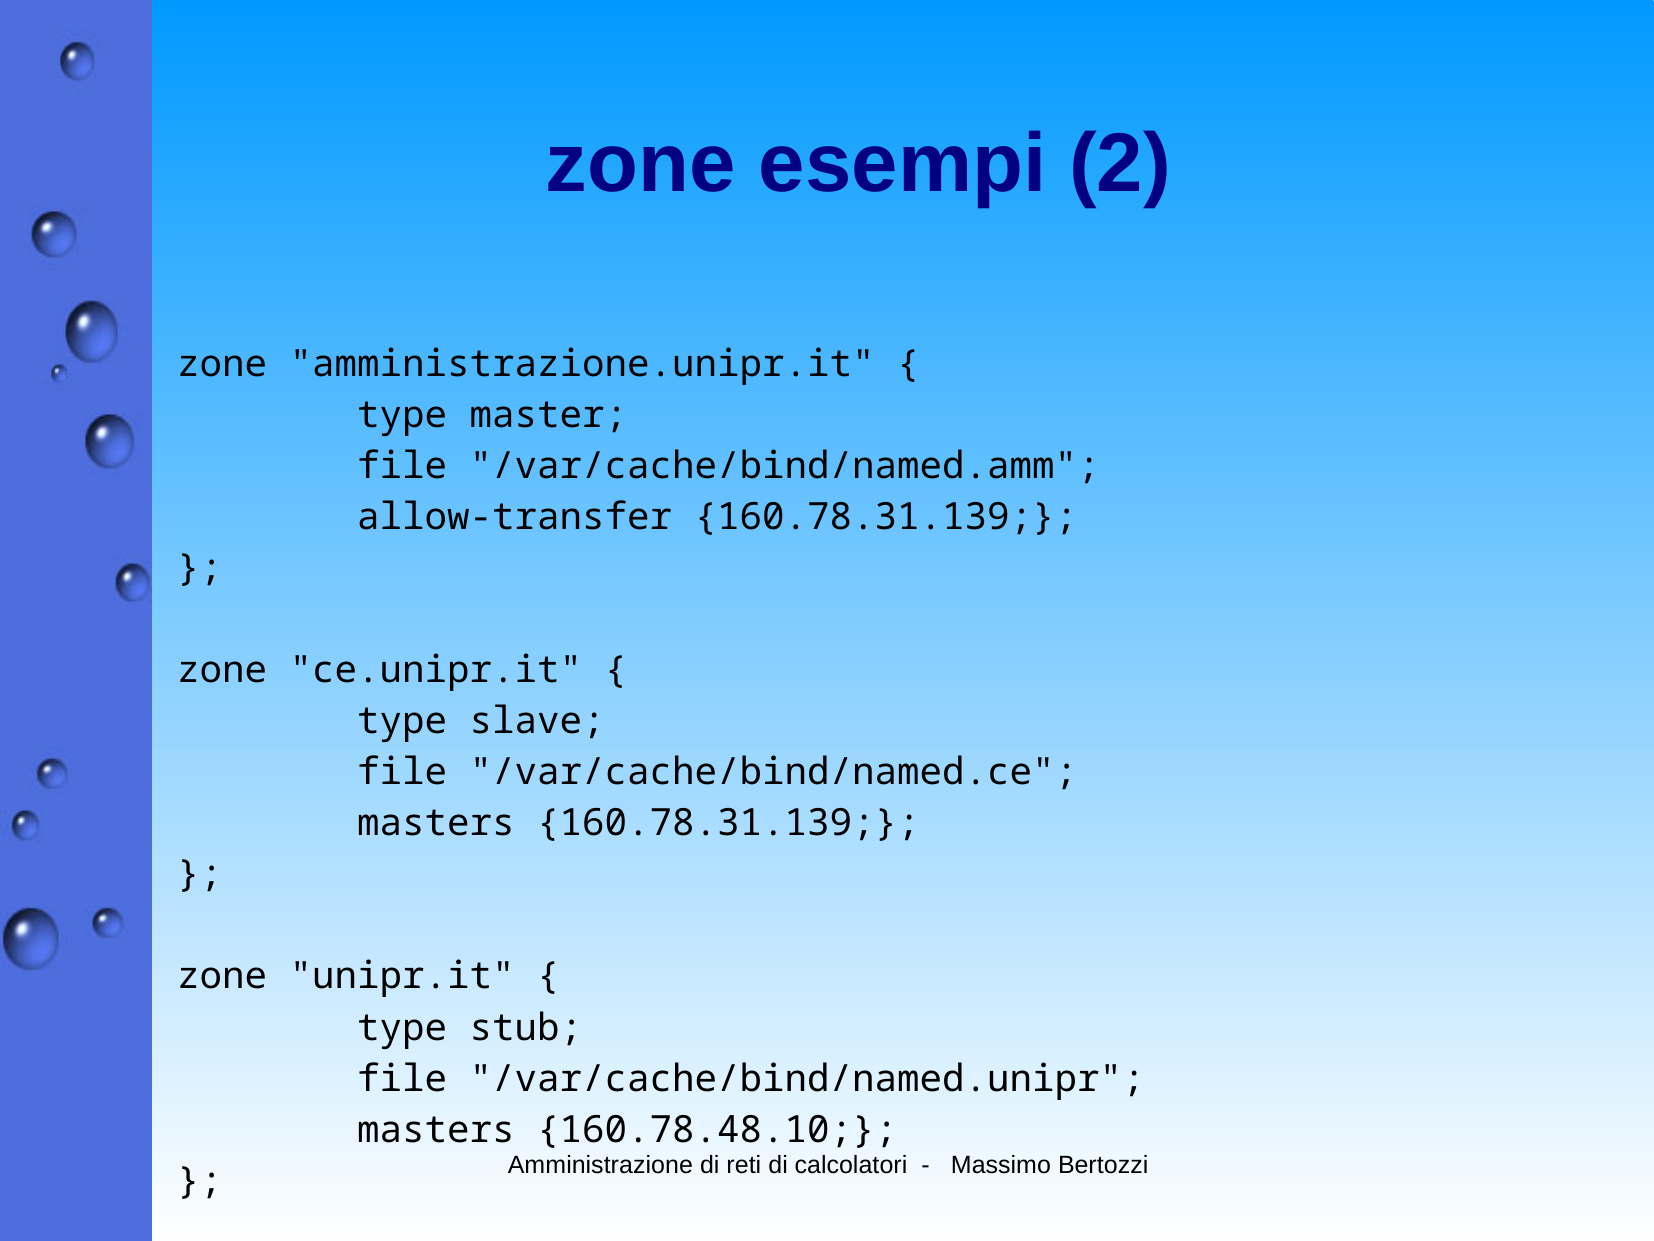

# zone esempi (2)
zone "amministrazione.unipr.it" {
 type master;
 file "/var/cache/bind/named.amm";
 allow-transfer {160.78.31.139;};
};
zone "ce.unipr.it" {
 type slave;
 file "/var/cache/bind/named.ce";
 masters {160.78.31.139;};
};
zone "unipr.it" {
 type stub;
 file "/var/cache/bind/named.unipr";
 masters {160.78.48.10;};
};